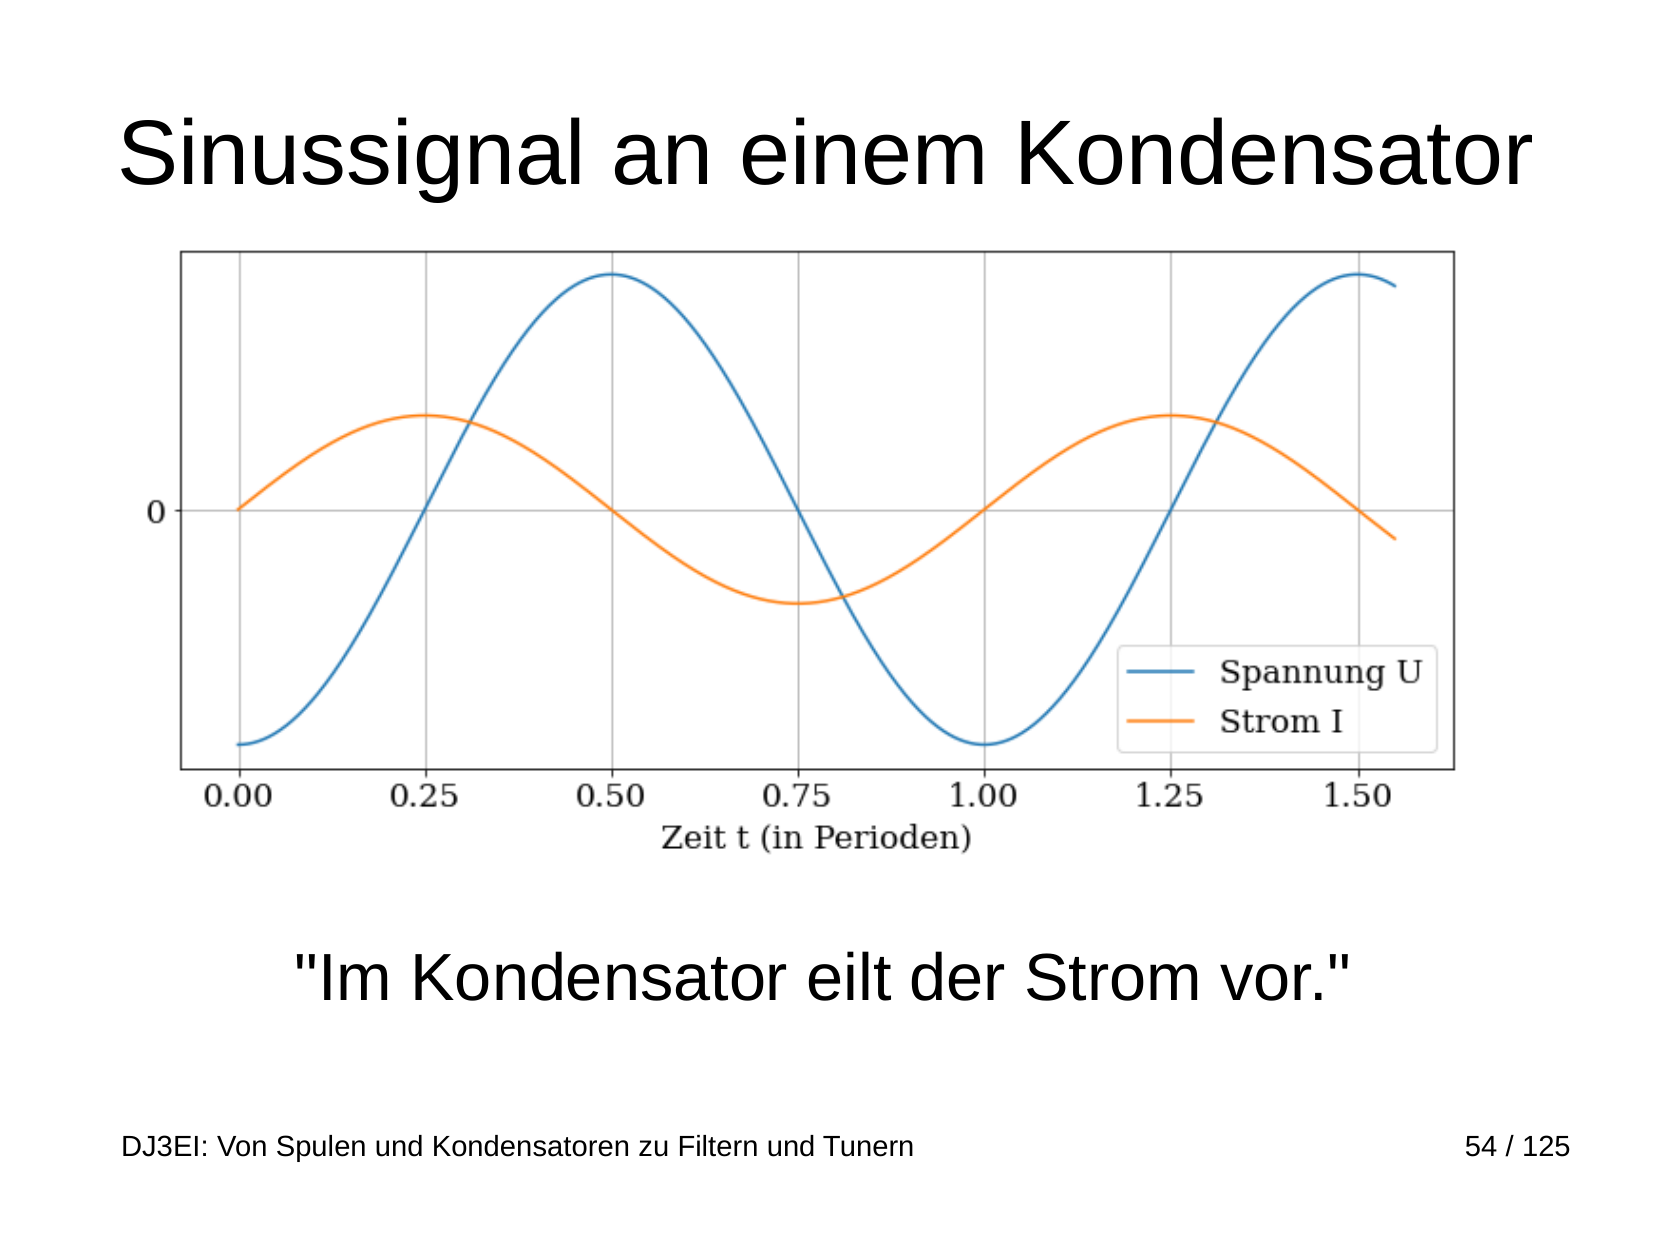

# Sinussignal an einem Kondensator
"Im Kondensator eilt der Strom vor."